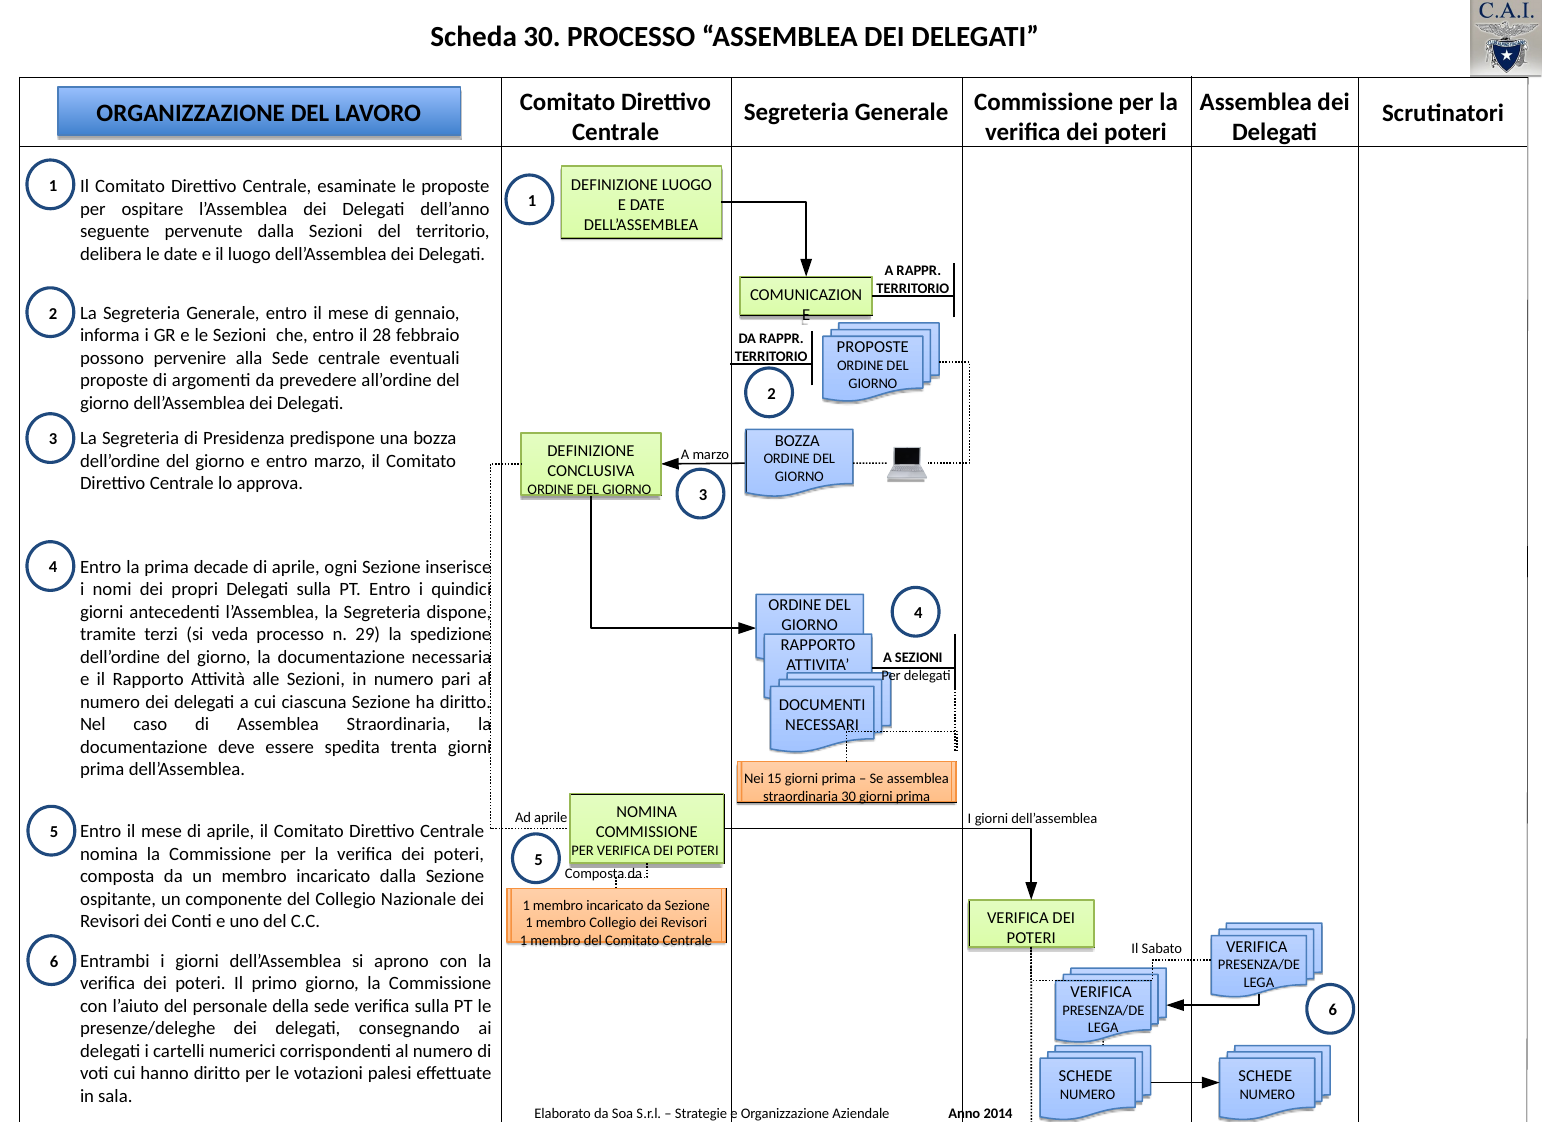

Scheda 30. PROCESSO “ASSEMBLEA DEI DELEGATI”
Segreteria Generale
Assemblea dei Delegati
Comitato Direttivo Centrale
Commissione per la verifica dei poteri
Scrutinatori
ORGANIZZAZIONE DEL LAVORO
1
Il Comitato Direttivo Centrale, esaminate le proposte per ospitare l’Assemblea dei Delegati dell’anno seguente pervenute dalla Sezioni del territorio, delibera le date e il luogo dell’Assemblea dei Delegati.
DEFINIZIONE LUOGO E DATE DELL’ASSEMBLEA
1
A RAPPR.
TERRITORIO
COMUNICAZIONE
2
La Segreteria Generale, entro il mese di gennaio, informa i GR e le Sezioni che, entro il 28 febbraio possono pervenire alla Sede centrale eventuali proposte di argomenti da prevedere all’ordine del giorno dell’Assemblea dei Delegati.
DA RAPPR.
TERRITORIO
PROPOSTE
ORDINE DEL GIORNO
2
3
La Segreteria di Presidenza predispone una bozza dell’ordine del giorno e entro marzo, il Comitato Direttivo Centrale lo approva.
BOZZA
ORDINE DEL GIORNO
DEFINIZIONE CONCLUSIVA
ORDINE DEL GIORNO
A marzo
3
4
Entro la prima decade di aprile, ogni Sezione inserisce i nomi dei propri Delegati sulla PT. Entro i quindici giorni antecedenti l’Assemblea, la Segreteria dispone, tramite terzi (si veda processo n. 29) la spedizione dell’ordine del giorno, la documentazione necessaria e il Rapporto Attività alle Sezioni, in numero pari al numero dei delegati a cui ciascuna Sezione ha diritto. Nel caso di Assemblea Straordinaria, la documentazione deve essere spedita trenta giorni prima dell’Assemblea.
4
ORDINE DEL GIORNO
RAPPORTO ATTIVITA’
A SEZIONI
Per delegati
DOCUMENTI NECESSARI
Nei 15 giorni prima – Se assemblea straordinaria 30 giorni prima
NOMINA COMMISSIONE
PER VERIFICA DEI POTERI
Ad aprile
I giorni dell’assemblea
5
Entro il mese di aprile, il Comitato Direttivo Centrale nomina la Commissione per la verifica dei poteri, composta da un membro incaricato dalla Sezione ospitante, un componente del Collegio Nazionale dei Revisori dei Conti e uno del C.C.
5
Composta da
1 membro incaricato da Sezione
1 membro Collegio dei Revisori
1 membro del Comitato Centrale
VERIFICA DEI POTERI
VERIFICA PRESENZA/DELEGA
Il Sabato
6
Entrambi i giorni dell’Assemblea si aprono con la verifica dei poteri. Il primo giorno, la Commissione con l’aiuto del personale della sede verifica sulla PT le presenze/deleghe dei delegati, consegnando ai delegati i cartelli numerici corrispondenti al numero di voti cui hanno diritto per le votazioni palesi effettuate in sala.
VERIFICA PRESENZA/DELEGA
6
SCHEDE NUMERO
SCHEDE NUMERO
Elaborato da Soa S.r.l. – Strategie e Organizzazione Aziendale Anno 2014